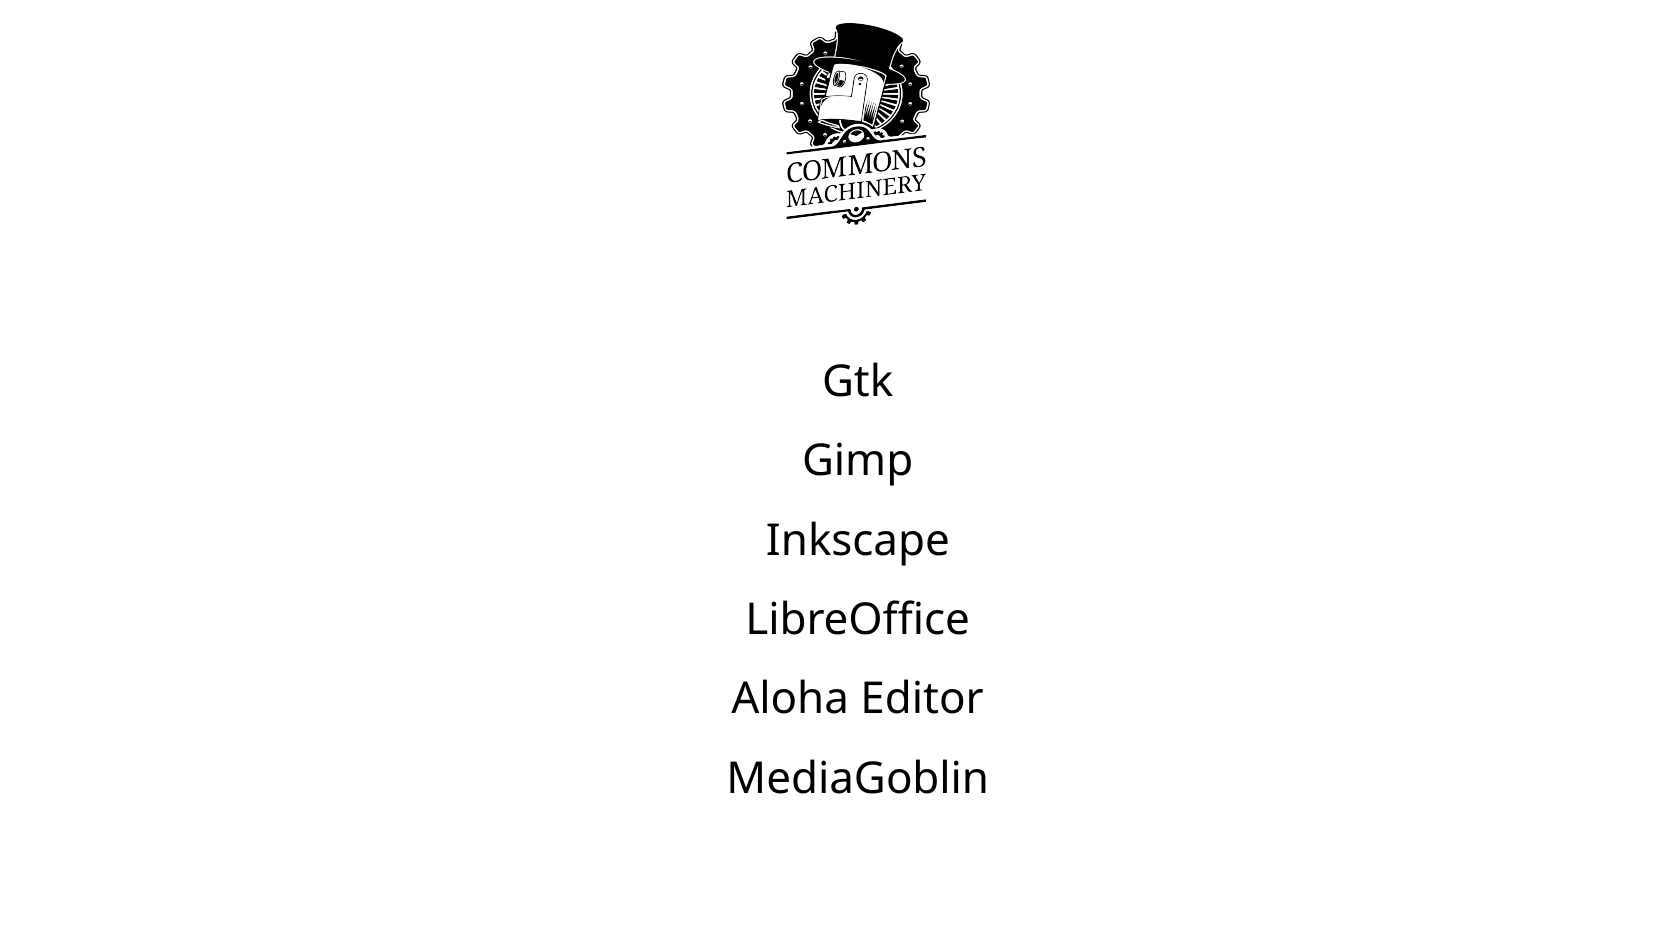

#
Gtk
Gimp
Inkscape
LibreOffice
Aloha Editor
MediaGoblin